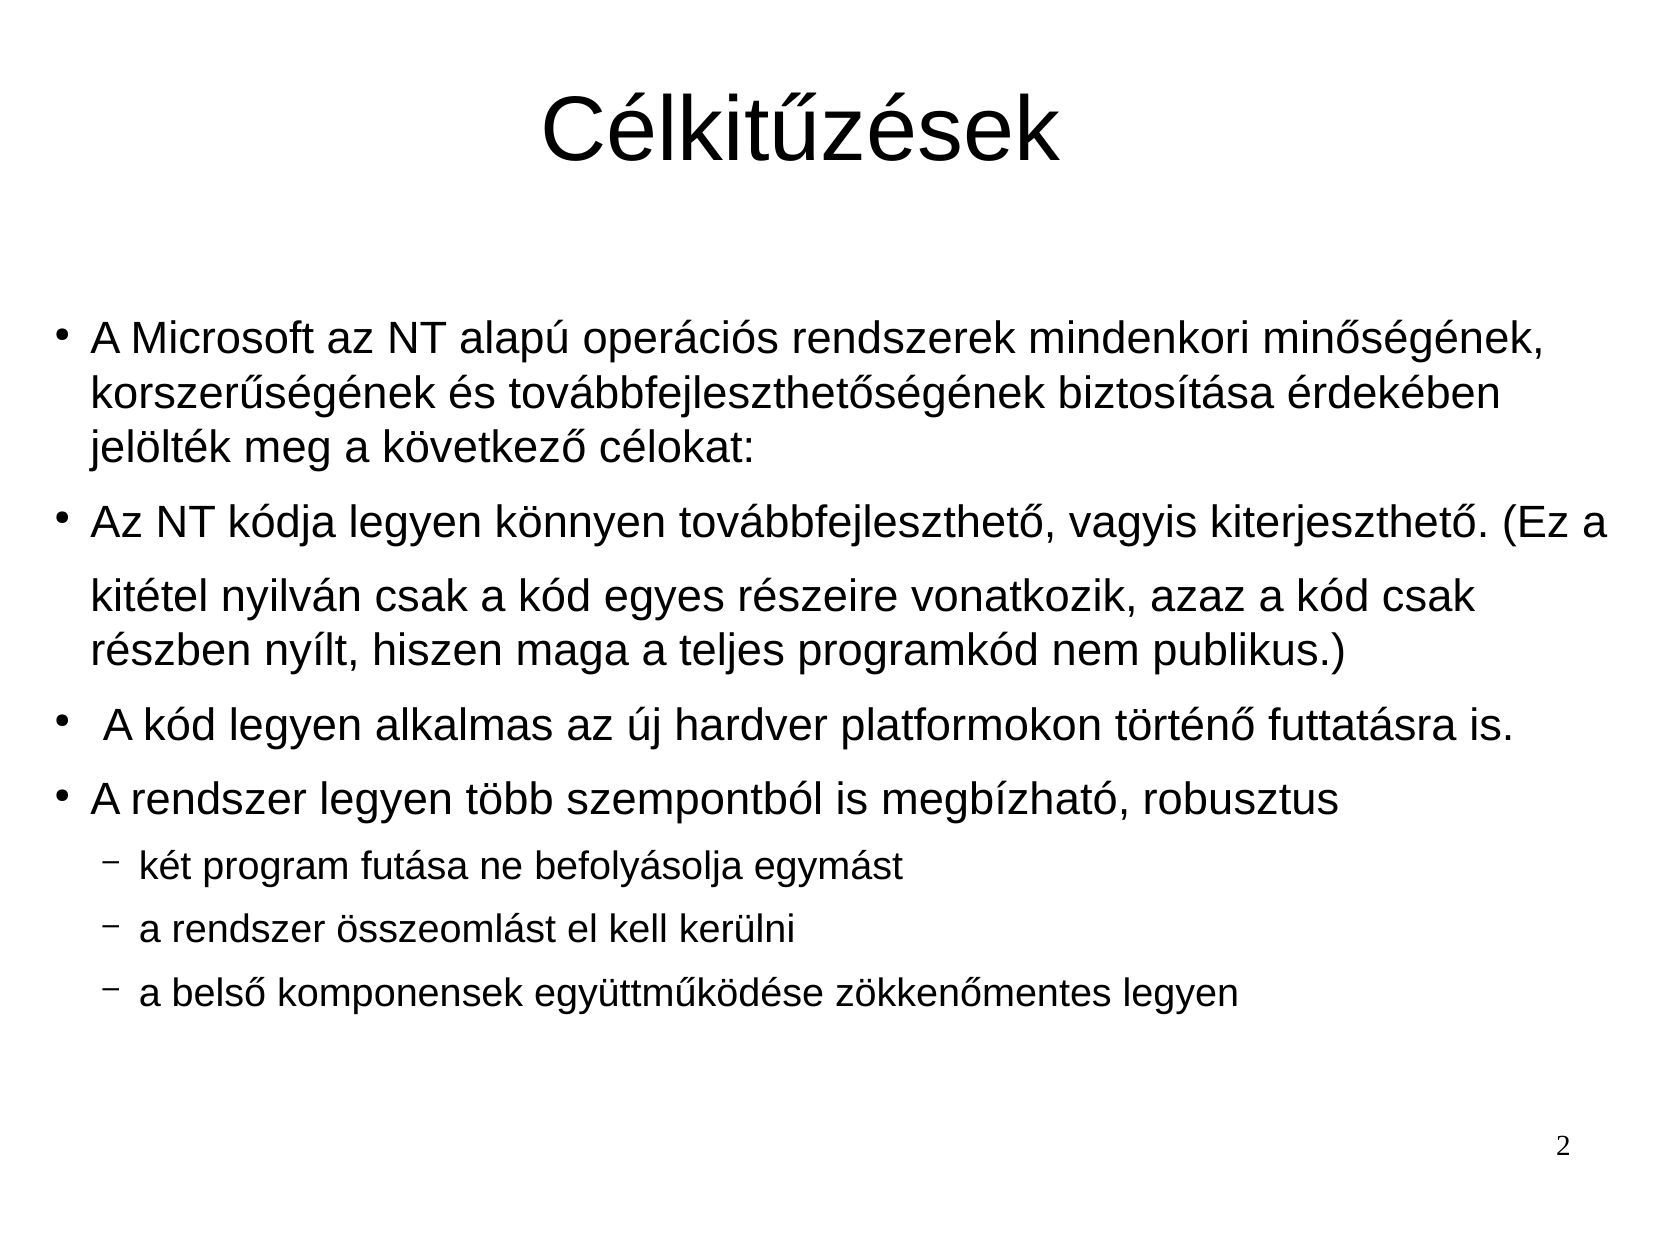

# Célkitűzések
A Microsoft az NT alapú operációs rendszerek mindenkori minőségének, korszerűségének és továbbfejleszthetőségének biztosítása érdekében jelölték meg a következő célokat:
Az NT kódja legyen könnyen továbbfejleszthető, vagyis kiterjeszthető. (Ez a
kitétel nyilván csak a kód egyes részeire vonatkozik, azaz a kód csak részben nyílt, hiszen maga a teljes programkód nem publikus.)
 A kód legyen alkalmas az új hardver platformokon történő futtatásra is.
A rendszer legyen több szempontból is megbízható, robusztus
két program futása ne befolyásolja egymást
a rendszer összeomlást el kell kerülni
a belső komponensek együttműködése zökkenőmentes legyen
2